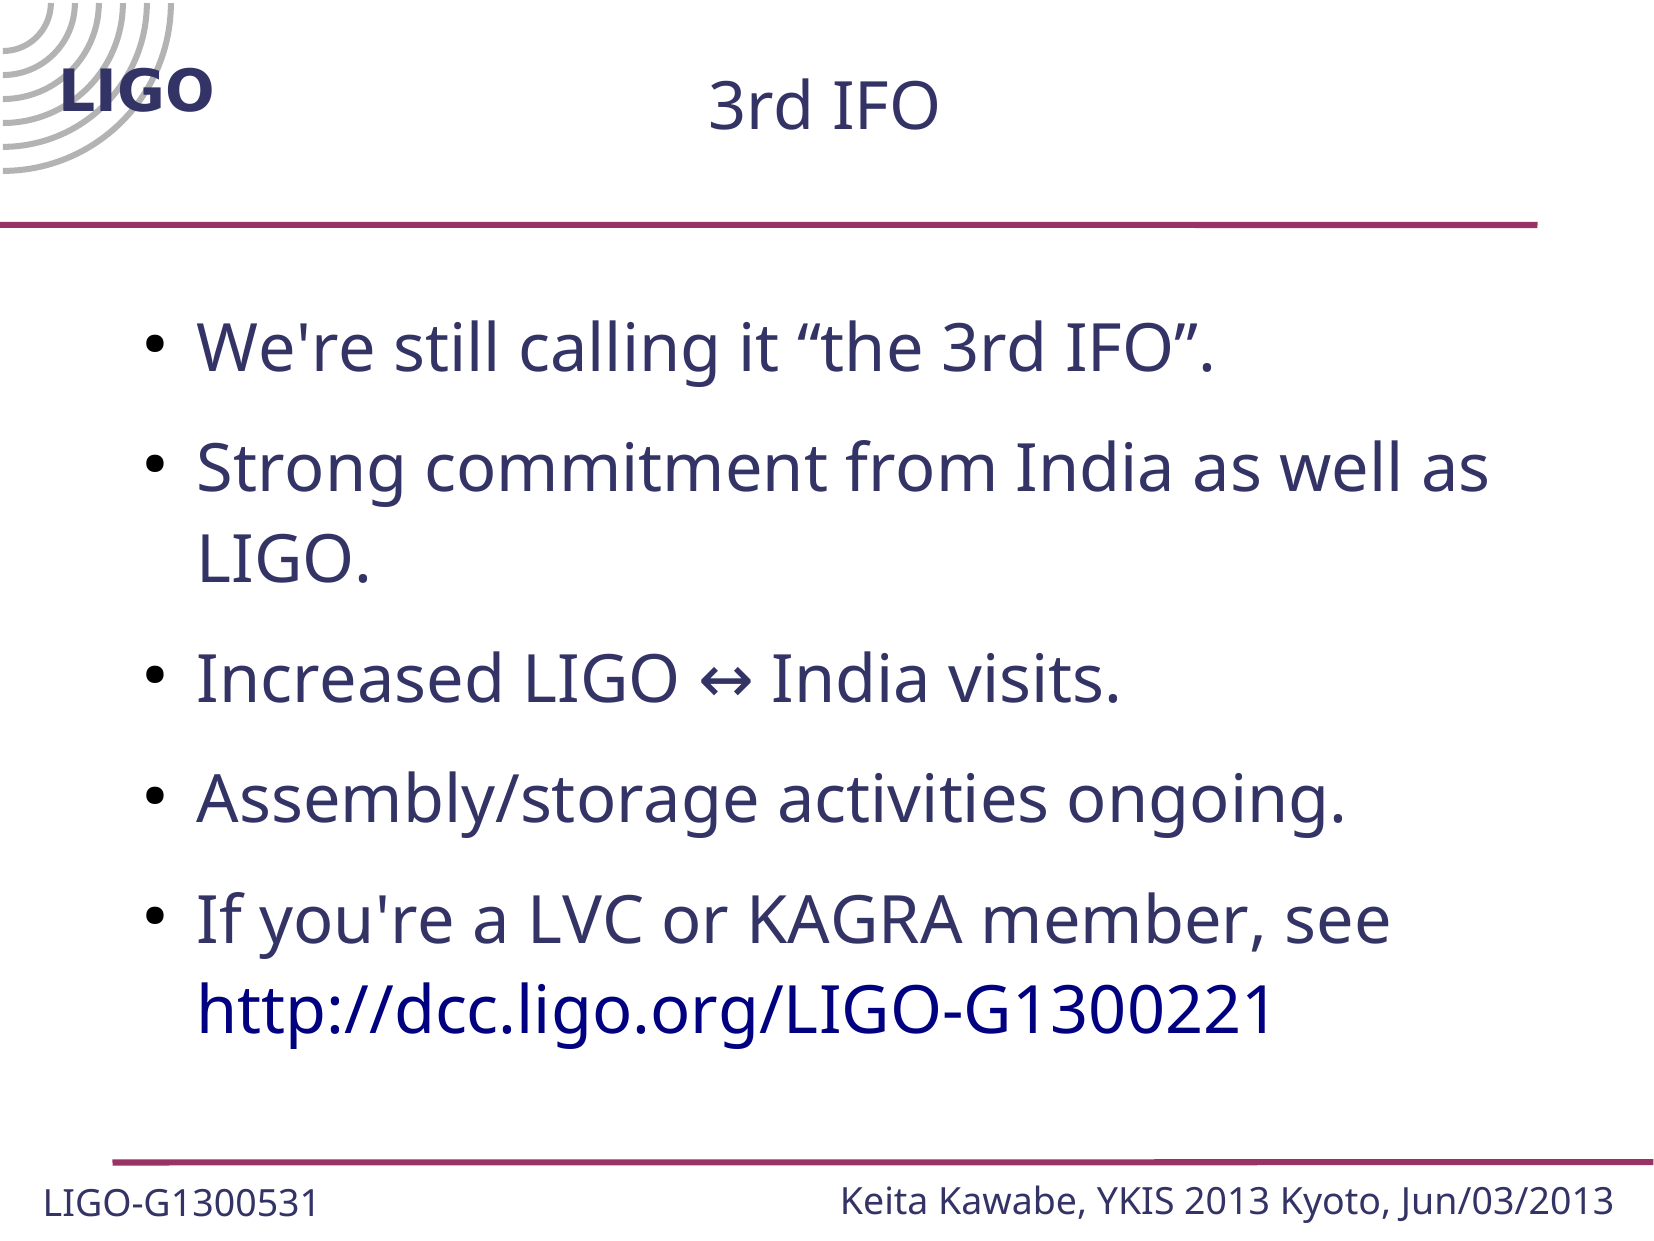

# 3rd IFO
We're still calling it “the 3rd IFO”.
Strong commitment from India as well as LIGO.
Increased LIGO ↔ India visits.
Assembly/storage activities ongoing.
If you're a LVC or KAGRA member, see http://dcc.ligo.org/LIGO-G1300221